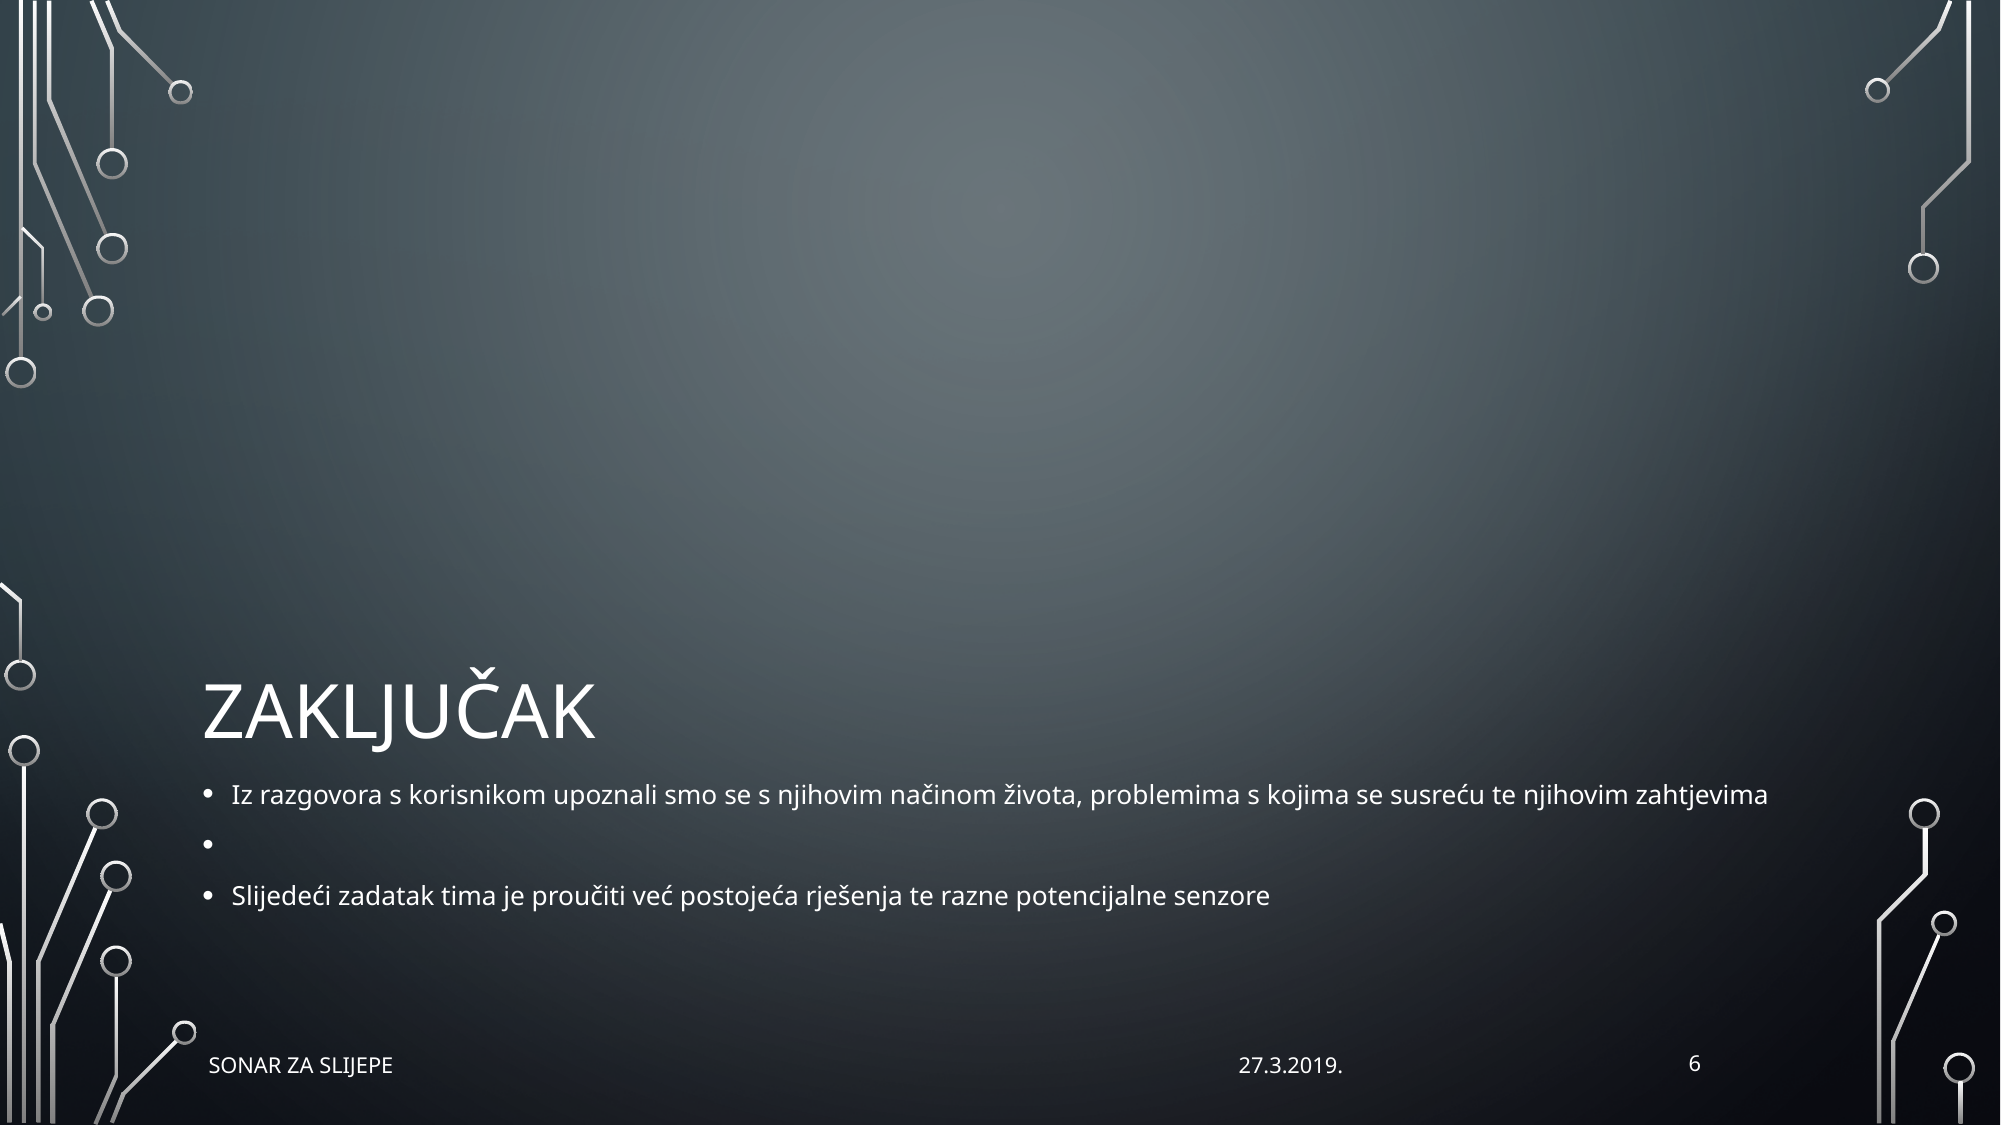

# Zaključak
Iz razgovora s korisnikom upoznali smo se s njihovim načinom života, problemima s kojima se susreću te njihovim zahtjevima
Slijedeći zadatak tima je proučiti već postojeća rješenja te razne potencijalne senzore
Sonar za slijepe
27.3.2019.